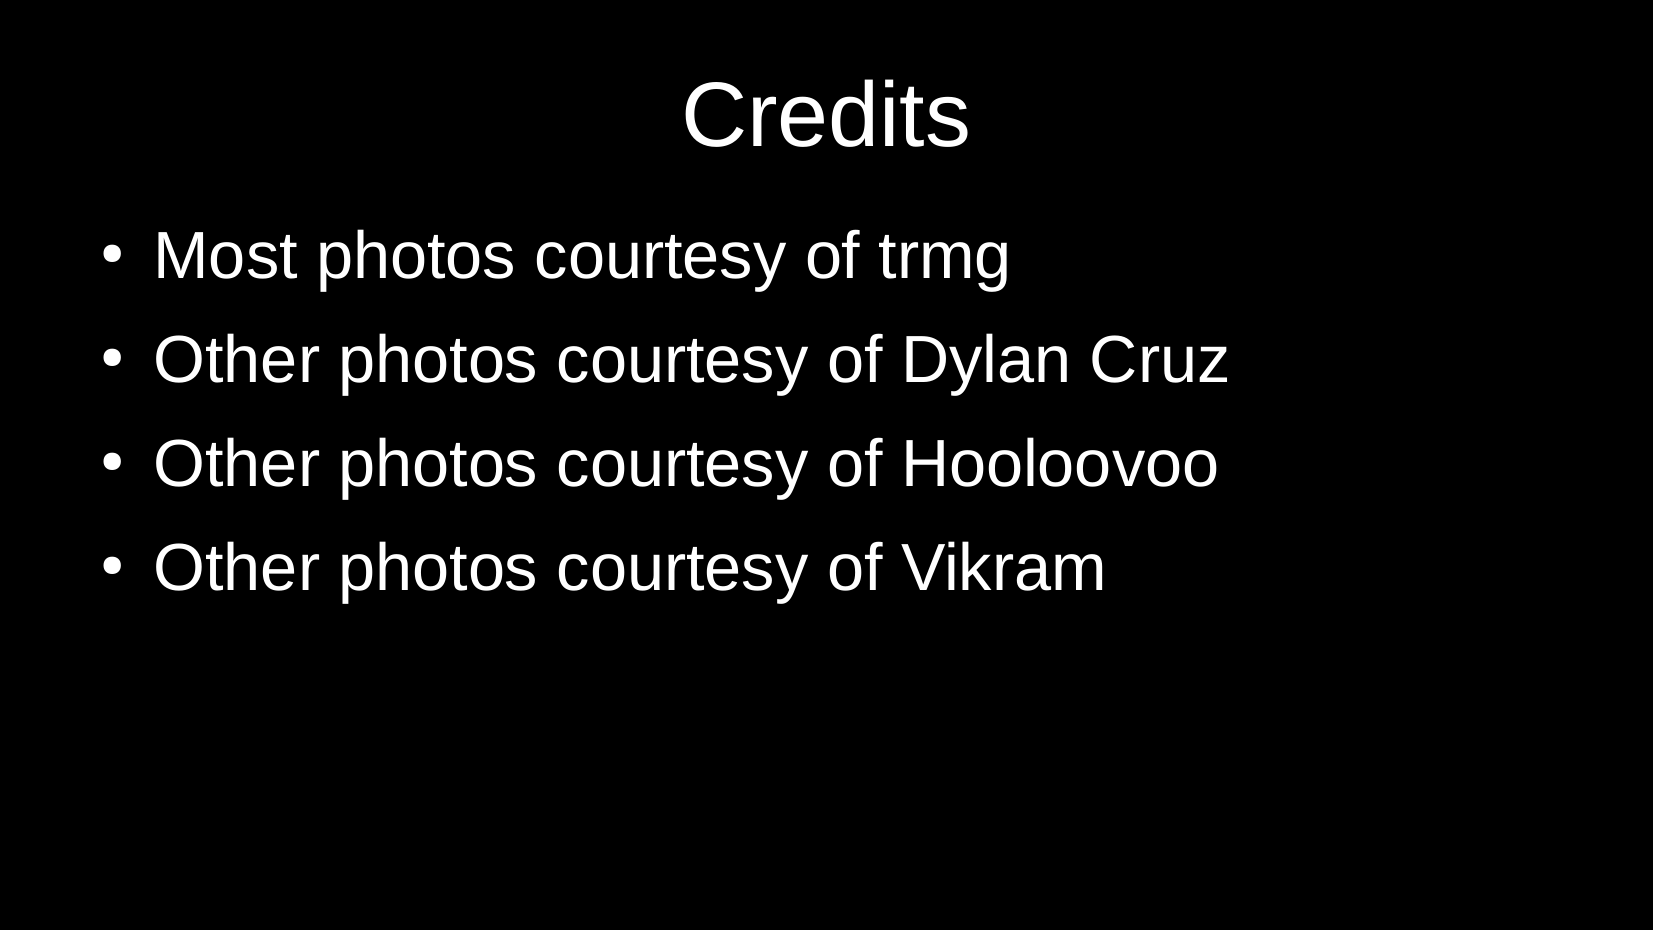

# Credits
Most photos courtesy of trmg
Other photos courtesy of Dylan Cruz
Other photos courtesy of Hooloovoo
Other photos courtesy of Vikram